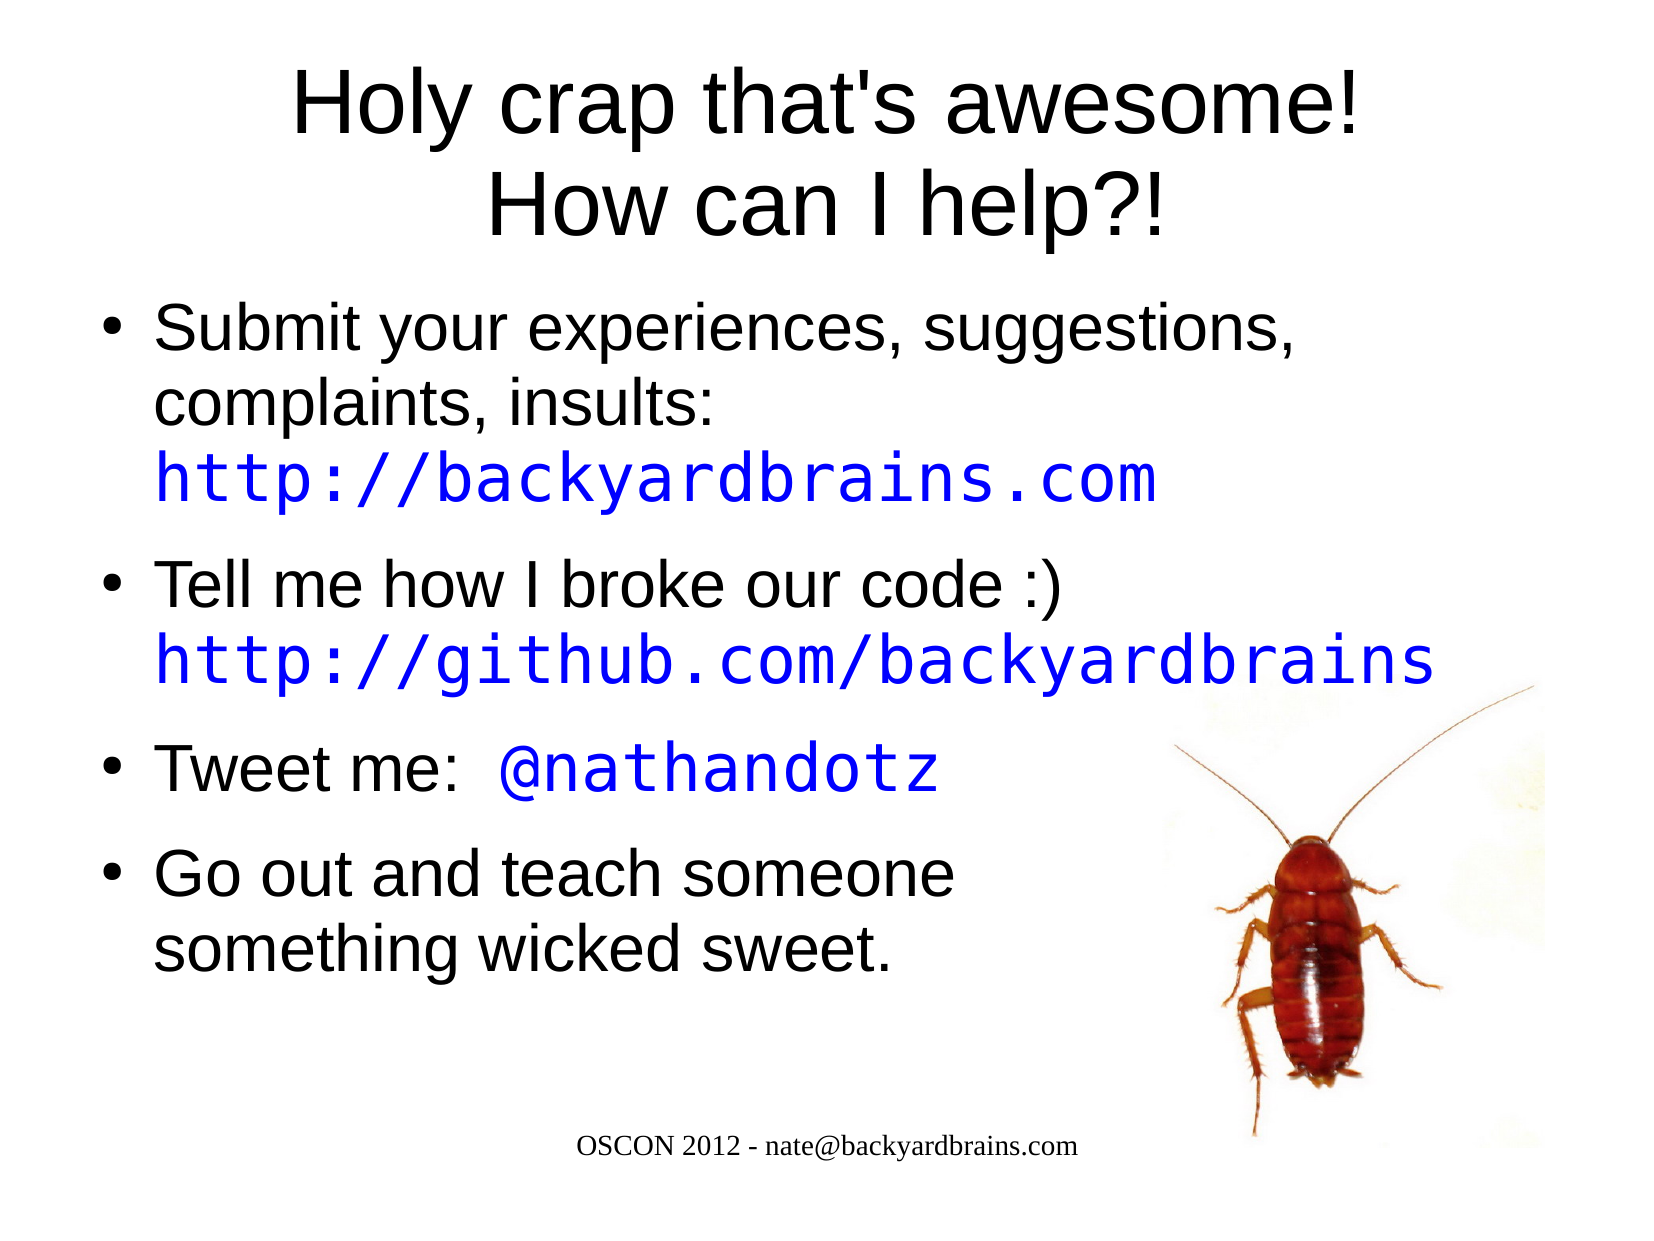

Holy crap that's awesome!
How can I help?!
# Submit your experiences, suggestions, complaints, insults: http://backyardbrains.com
Tell me how I broke our code :)http://github.com/backyardbrains
Tweet me: @nathandotz
Go out and teach someone
something wicked sweet.
OSCON 2012 - nate@backyardbrains.com